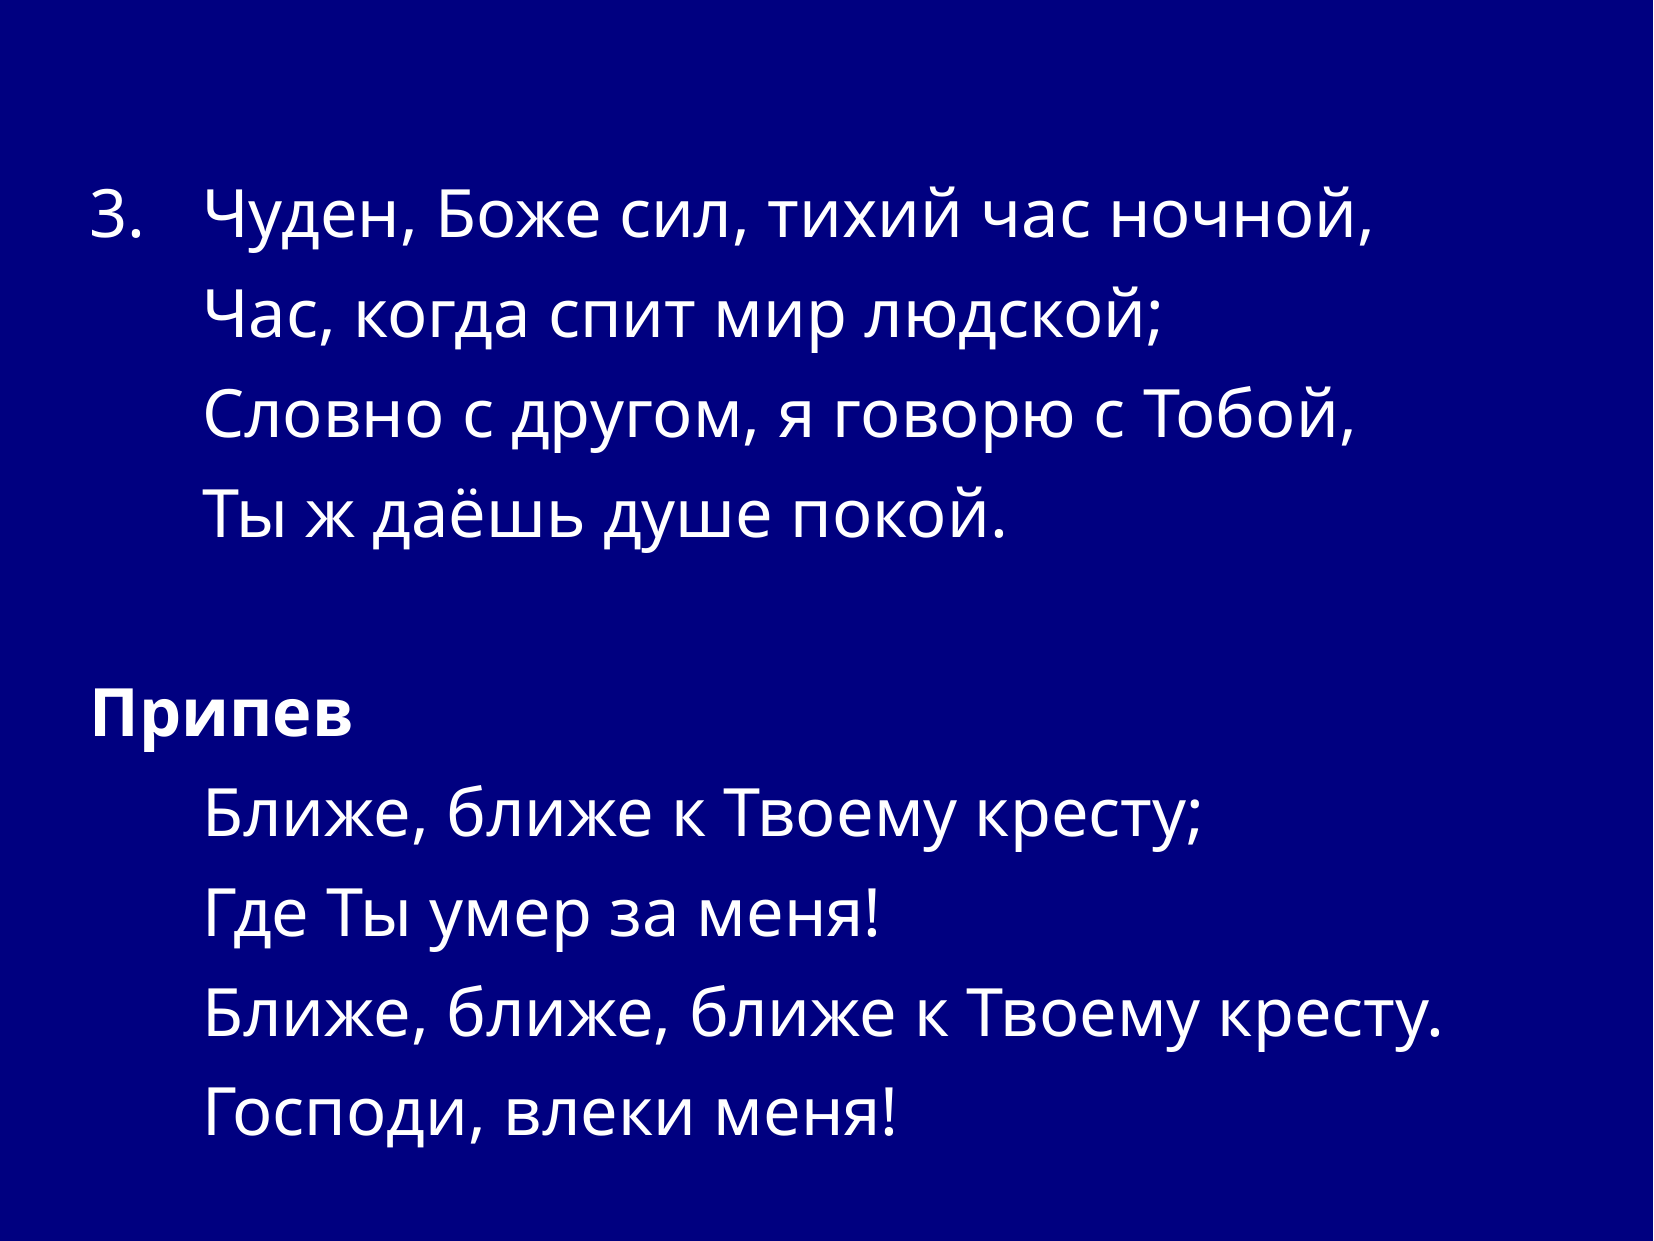

3.	Чуден, Боже сил, тихий час ночной,
	Час, когда спит мир людской;
	Словно с другом, я говорю с Тобой,
	Ты ж даёшь душе покой.
Припев
	Ближе, ближе к Твоему кресту;
	Где Ты умер за меня!
	Ближе, ближе, ближе к Твоему кресту.
	Господи, влеки меня!